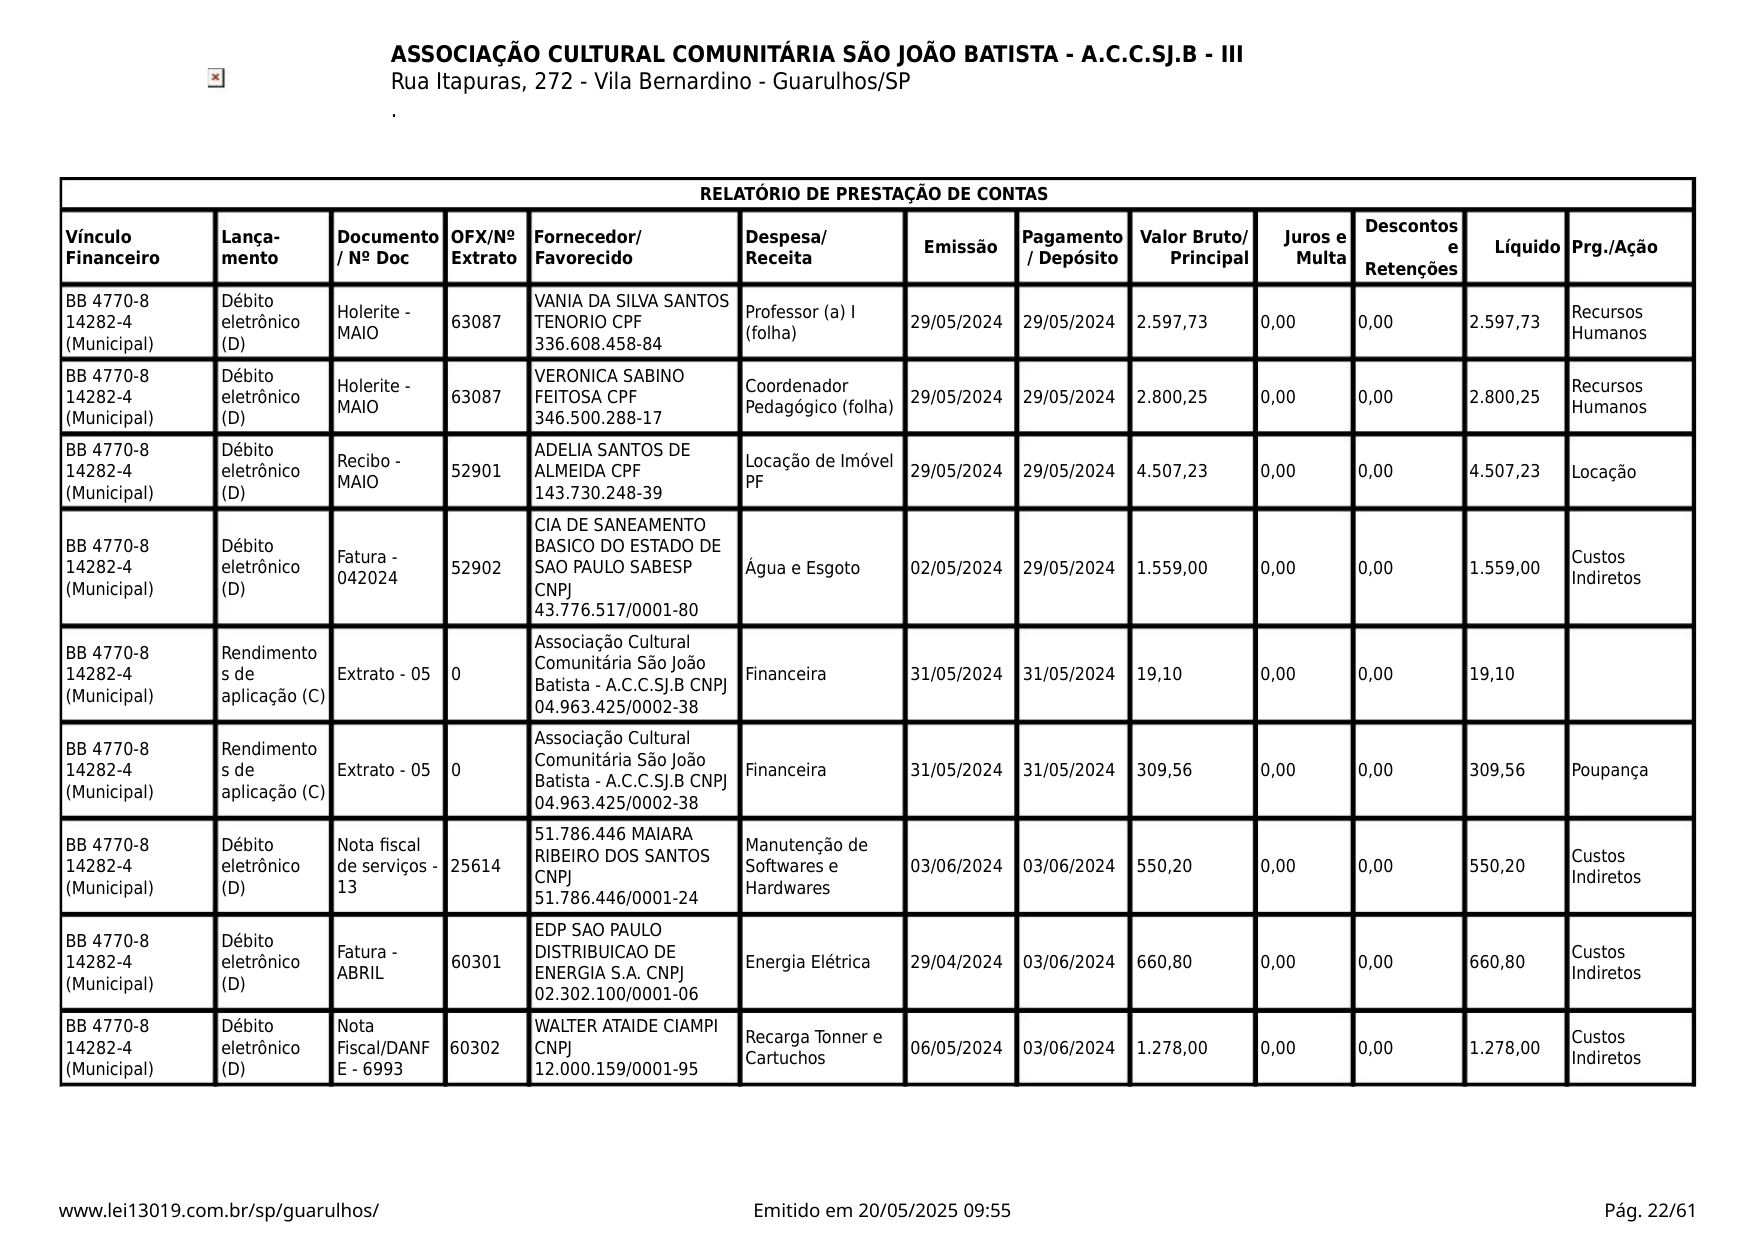

ASSOCIAÇÃO CULTURAL COMUNITÁRIA SÃO JOÃO BATISTA - A.C.C.SJ.B - III
Rua Itapuras, 272 - Vila Bernardino - Guarulhos/SP
.
RELATÓRIO DE PRESTAÇÃO DE CONTAS
Descontos
e
Retenções
Vínculo
Financeiro
Lança-
mento
Documento OFX/Nº Fornecedor/
Despesa/
Receita
Pagamento Valor Bruto/
/ Depósito Principal
Juros e
Multa
Emissão
Líquido Prg./Ação
/ Nº Doc
Extrato Favorecido
BB 4770-8
14282-4
(Municipal)
Débito
eletrônico
(D)
VANIA DA SILVA SANTOS
TENORIO CPF
336.608.458-84
Holerite -
MAIO
Professor (a) I
(folha)
Recursos
Humanos
63087
63087
52901
29/05/2024 29/05/2024 2.597,73
29/05/2024 29/05/2024 2.800,25
29/05/2024 29/05/2024 4.507,23
0,00
0,00
0,00
0,00
2.597,73
BB 4770-8
14282-4
(Municipal)
Débito
eletrônico
(D)
VERONICA SABINO
FEITOSA CPF
346.500.288-17
Holerite -
MAIO
Coordenador
Pedagógico (folha)
Recursos
Humanos
0,00
0,00
2.800,25
4.507,23
BB 4770-8
14282-4
(Municipal)
Débito
eletrônico
(D)
ADELIA SANTOS DE
ALMEIDA CPF
143.730.248-39
Recibo -
MAIO
Locação de Imóvel
PF
Locação
CIA DE SANEAMENTO
BASICO DO ESTADO DE
SAO PAULO SABESP
CNPJ
BB 4770-8
14282-4
(Municipal)
Débito
eletrônico
(D)
Fatura -
042024
Custos
Indiretos
52902
Água e Esgoto
02/05/2024 29/05/2024 1.559,00
0,00
0,00
1.559,00
43.776.517/0001-80
Associação Cultural
Comunitária São João
Batista - A.C.C.SJ.B CNPJ
04.963.425/0002-38
BB 4770-8
14282-4
(Municipal)
Rendimento
s de
aplicação (C)
Extrato - 05
Financeira
Financeira
31/05/2024 31/05/2024 19,10
31/05/2024 31/05/2024 309,56
03/06/2024 03/06/2024 550,20
0,00
0,00
0,00
0,00
0,00
0,00
19,10
0
0
Associação Cultural
Comunitária São João
Batista - A.C.C.SJ.B CNPJ
04.963.425/0002-38
BB 4770-8
14282-4
(Municipal)
Rendimento
s de
aplicação (C)
Extrato - 05
Nota ﬁscal
de serviços - 25614
13
309,56
550,20
Poupança
51.786.446 MAIARA
RIBEIRO DOS SANTOS
CNPJ
BB 4770-8
14282-4
(Municipal)
Débito
eletrônico
(D)
Manutenção de
Softwares e
Hardwares
Custos
Indiretos
51.786.446/0001-24
EDP SAO PAULO
BB 4770-8
14282-4
(Municipal)
Débito
eletrônico
(D)
Fatura -
ABRIL
DISTRIBUICAO DE
ENERGIA S.A. CNPJ
02.302.100/0001-06
Custos
Indiretos
60301
Energia Elétrica
29/04/2024 03/06/2024 660,80
06/05/2024 03/06/2024 1.278,00
0,00
0,00
0,00
0,00
660,80
BB 4770-8
14282-4
(Municipal)
Débito
eletrônico
(D)
Nota
WALTER ATAIDE CIAMPI
CNPJ
12.000.159/0001-95
Recarga Tonner e
Cartuchos
Custos
Indiretos
Fiscal/DANF 60302
E - 6993
1.278,00
www.lei13019.com.br/sp/guarulhos/
Emitido em 20/05/2025 09:55
Pág. 22/61